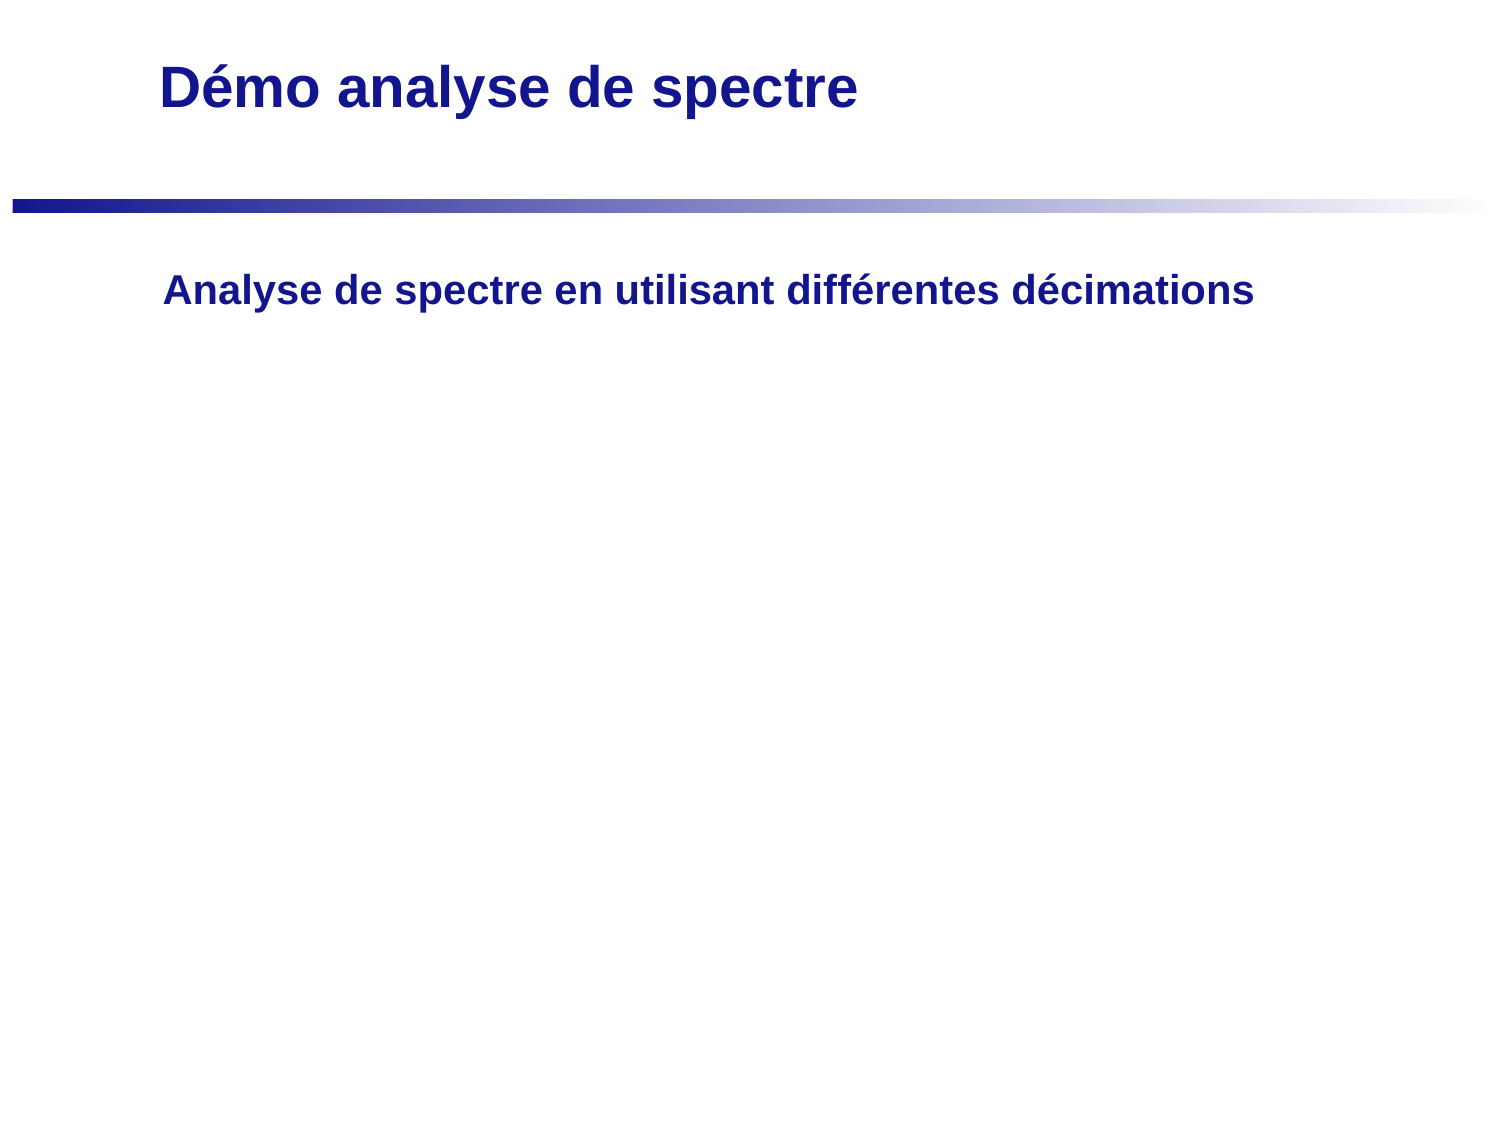

# Démo analyse de spectre
Analyse de spectre en utilisant différentes décimations